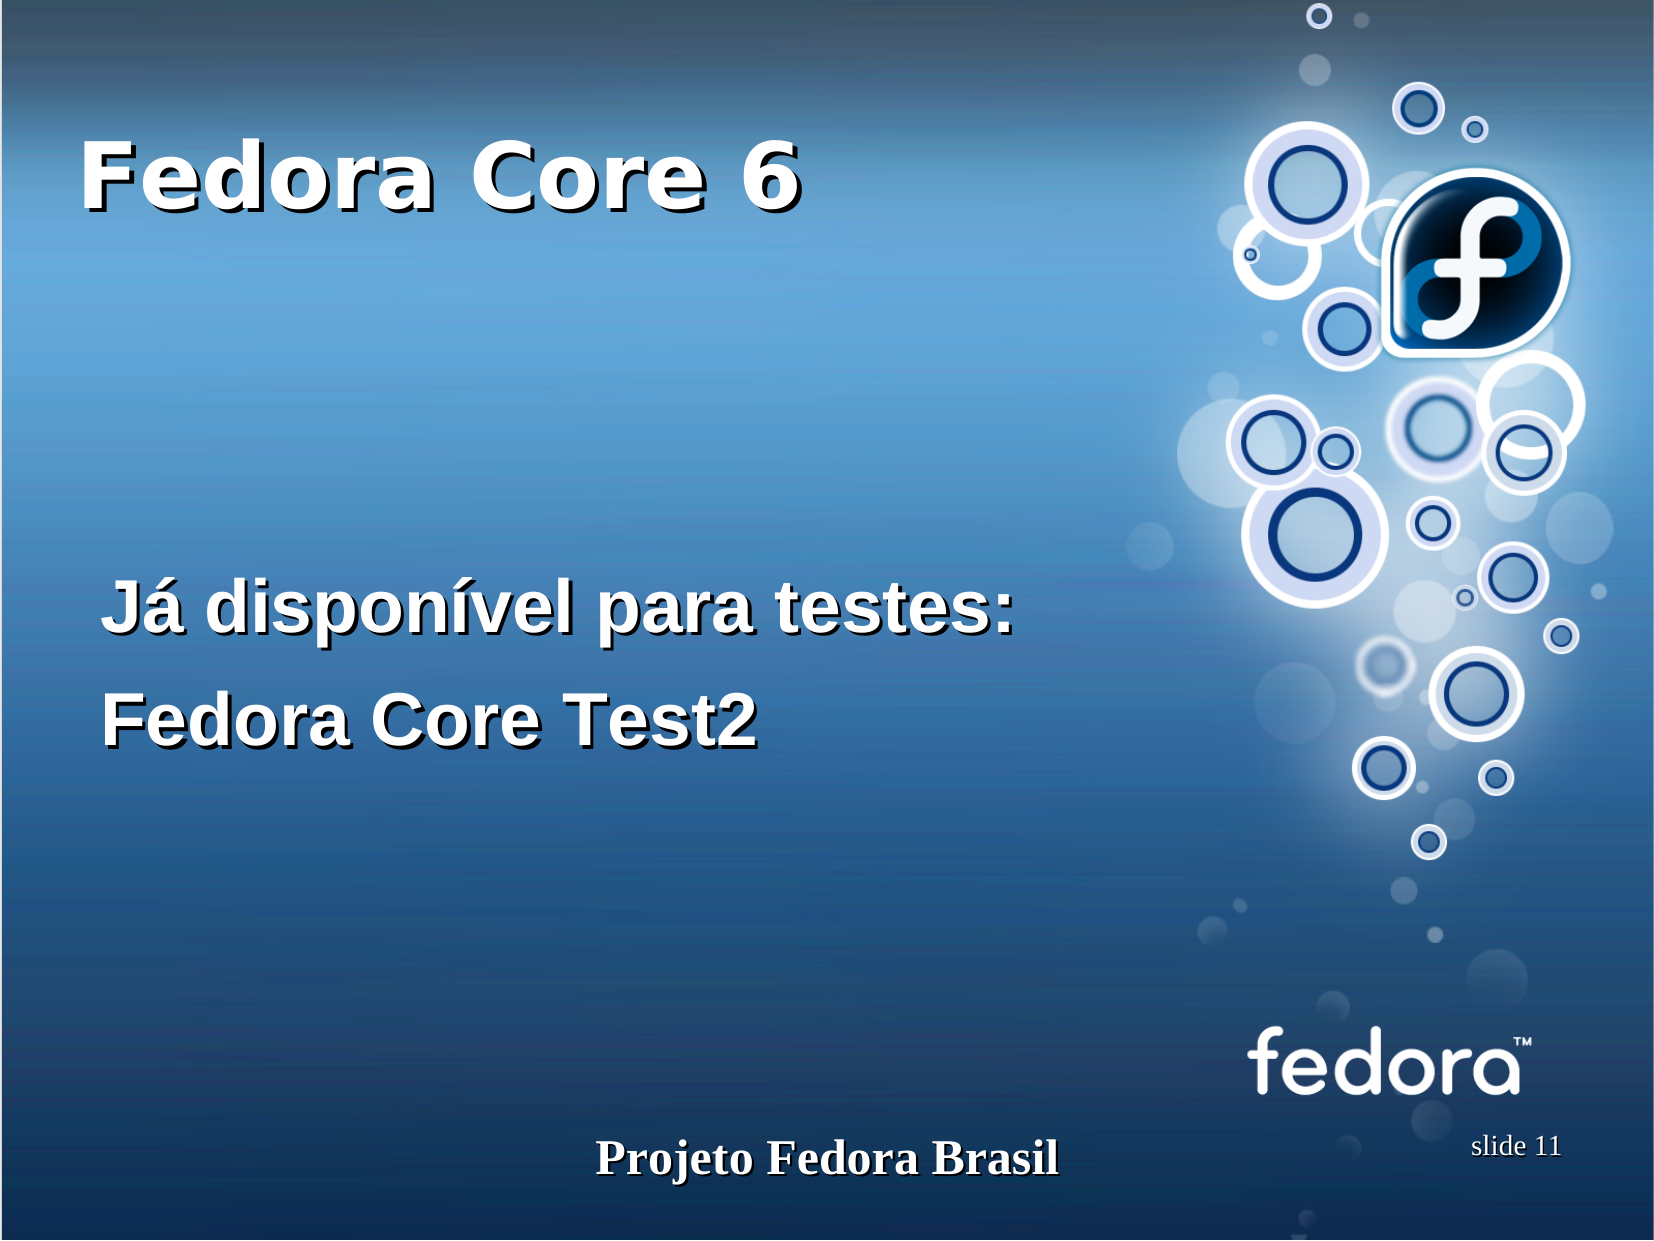

# Fedora Core 6
Já disponível para testes:
Fedora Core Test2
11